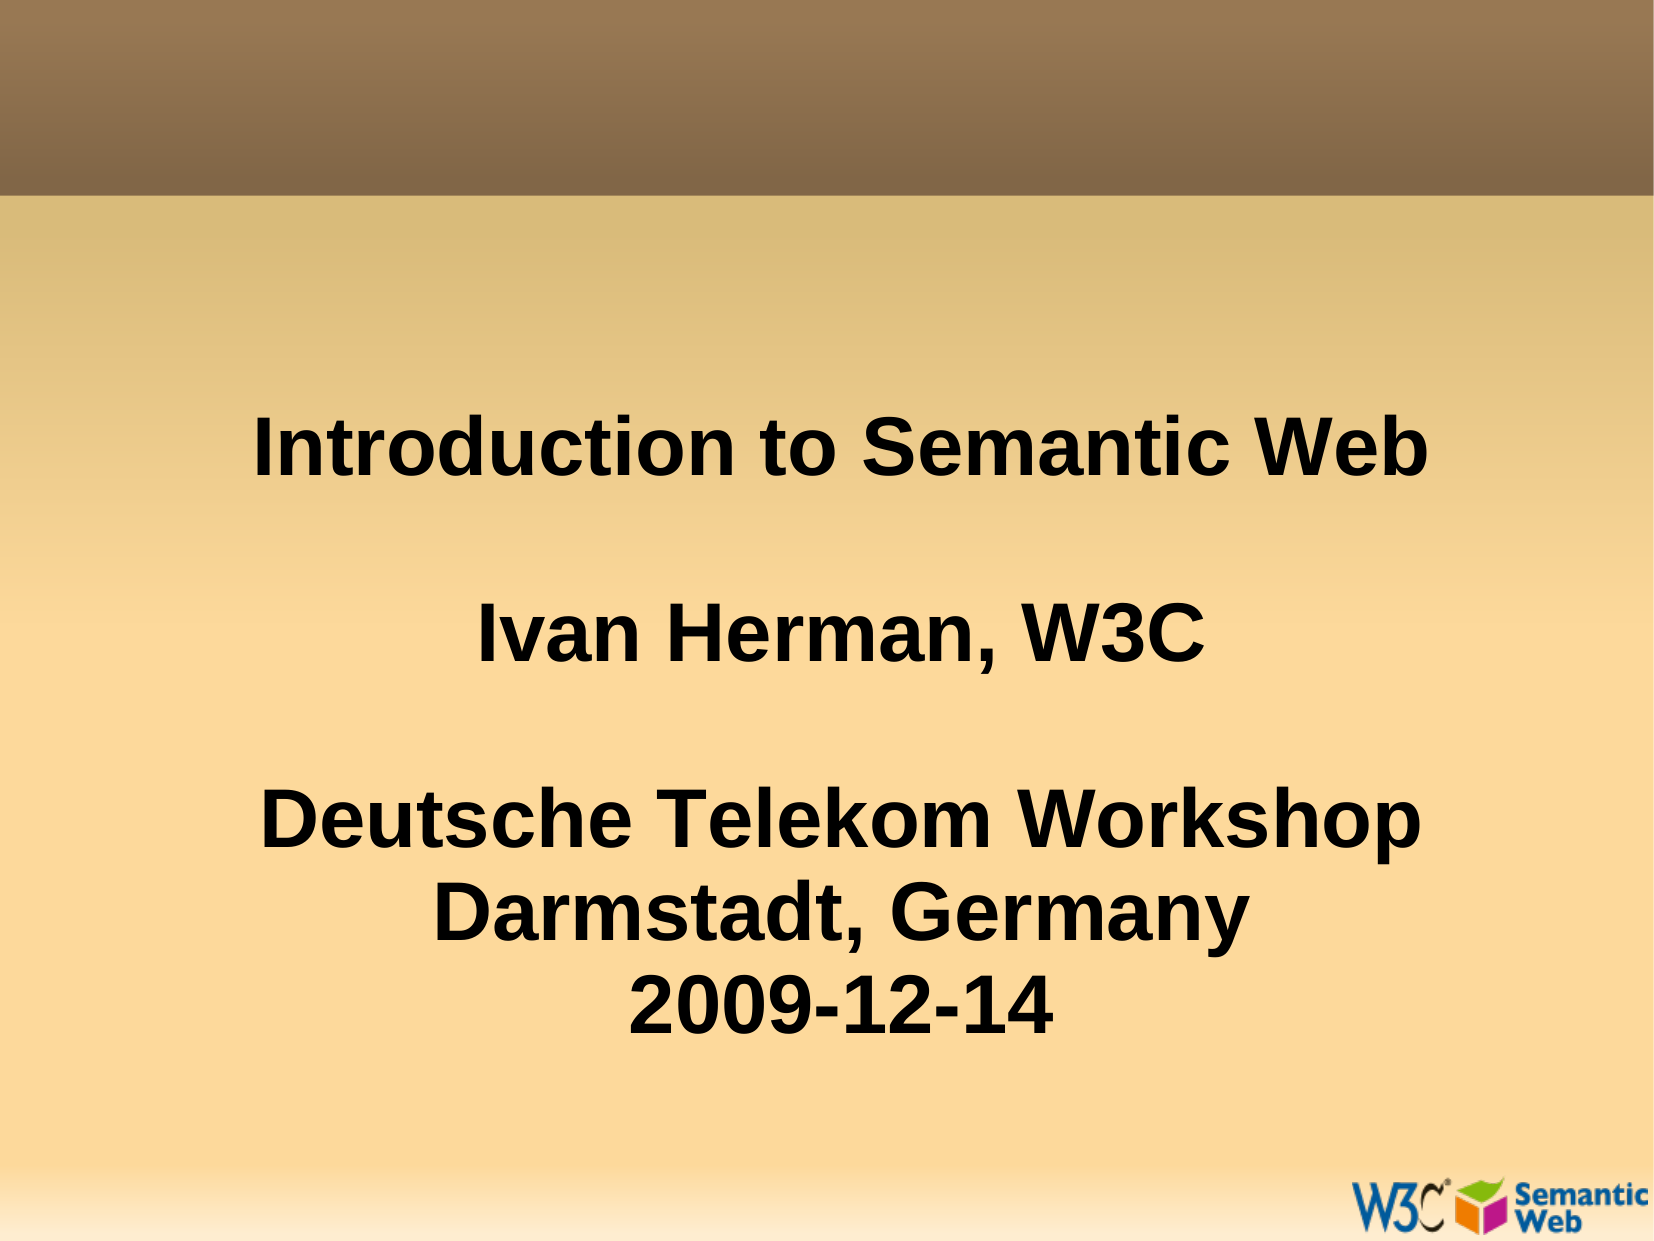

# Introduction to Semantic Web Ivan Herman, W3C Deutsche Telekom Workshop Darmstadt, Germany 2009-12-14